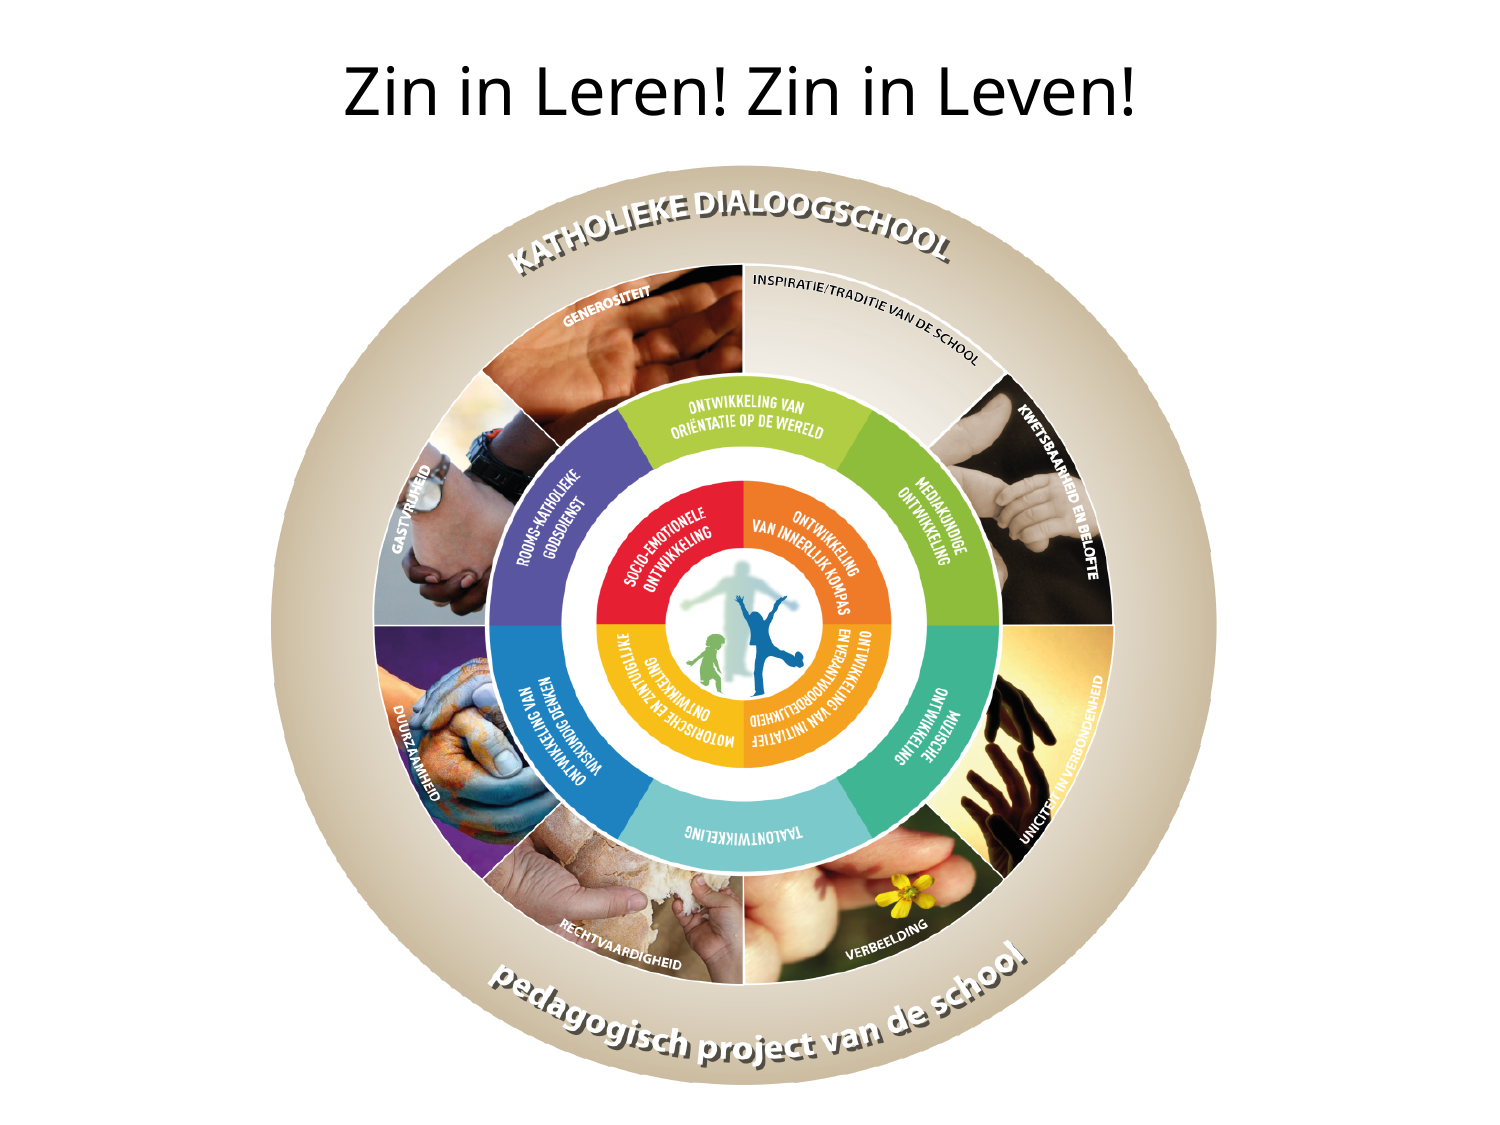

# Zin in Leren! Zin in Leven!